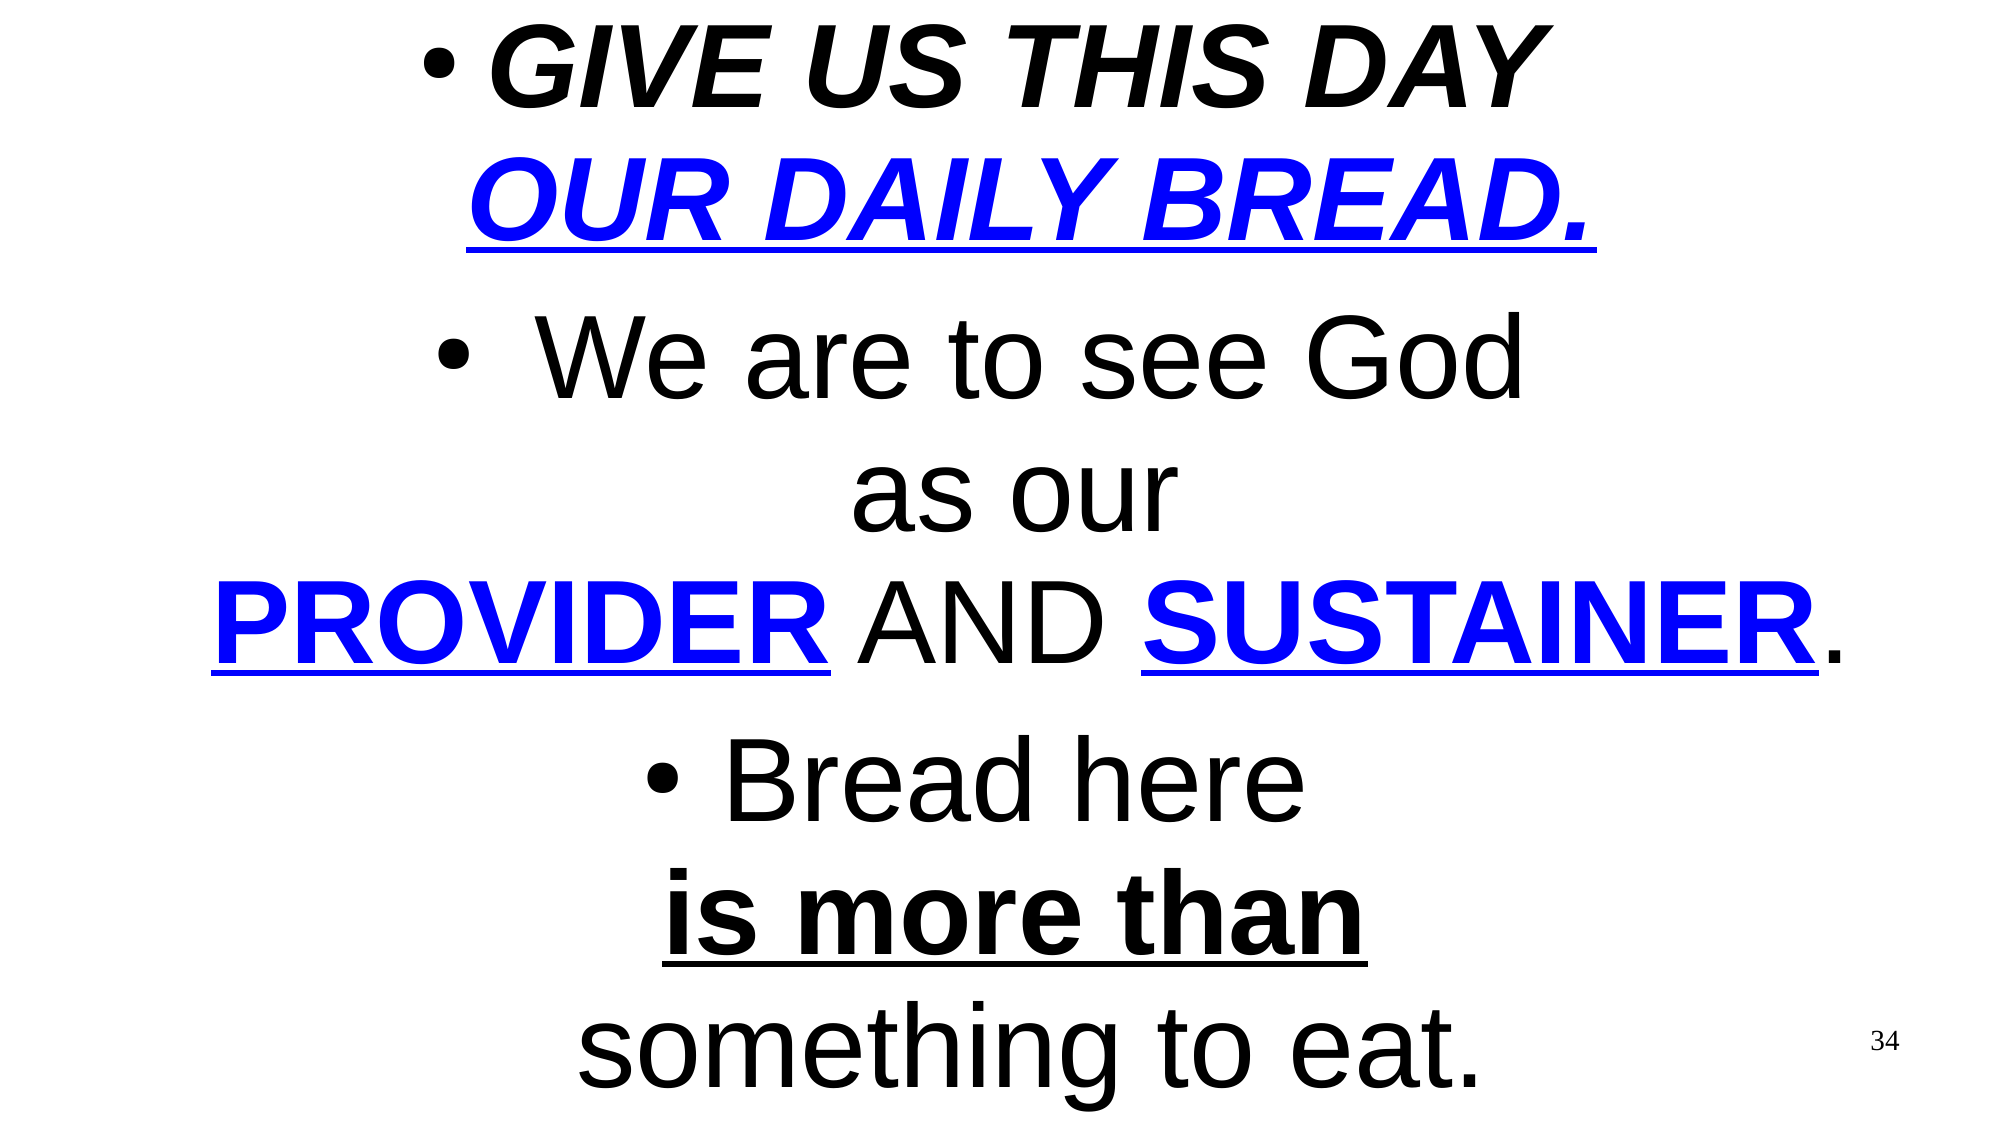

# GIVE US THIS DAY OUR DAILY BREAD.
 We are to see God
as our 
PROVIDER AND SUSTAINER.
Bread here
is more than
something to eat.
34